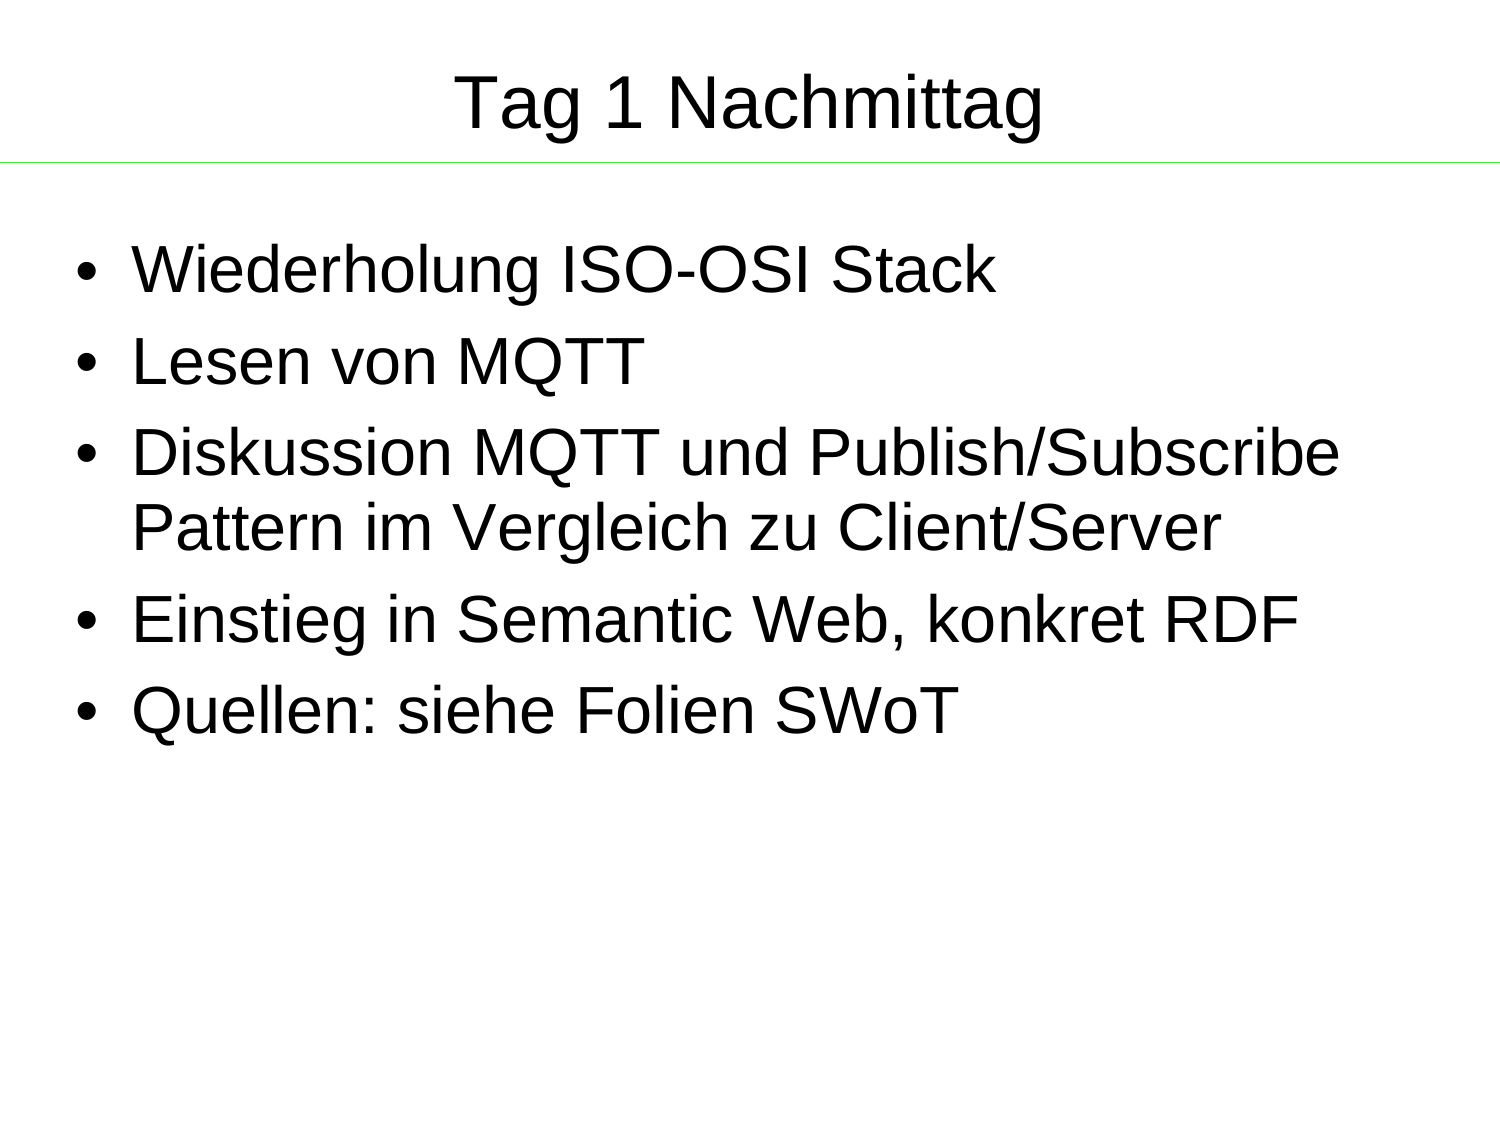

# Tag 1 Nachmittag
Wiederholung ISO-OSI Stack
Lesen von MQTT
Diskussion MQTT und Publish/Subscribe Pattern im Vergleich zu Client/Server
Einstieg in Semantic Web, konkret RDF
Quellen: siehe Folien SWoT